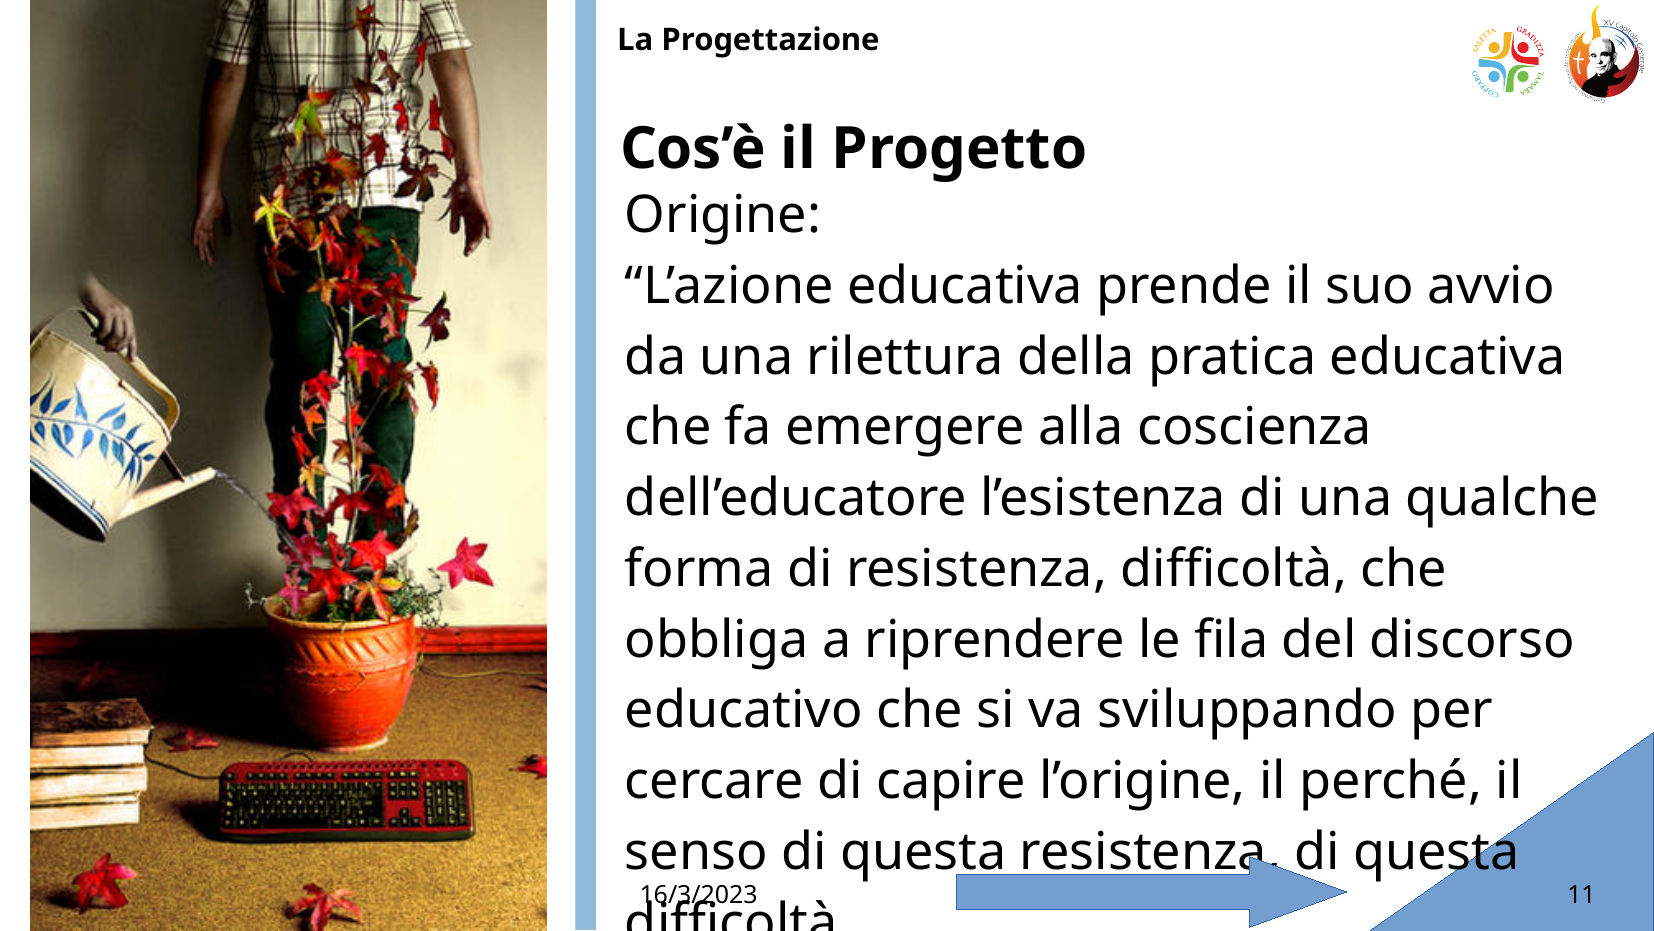

La Progettazione
Cos’è il Progetto
# Origine:
“L’azione educativa prende il suo avvio da una rilettura della pratica educativa che fa emergere alla coscienza dell’educatore l’esistenza di una qualche forma di resistenza, difficoltà, che obbliga a riprendere le fila del discorso educativo che si va sviluppando per cercare di capire l’origine, il perché, il senso di questa resistenza, di questa difficoltà.